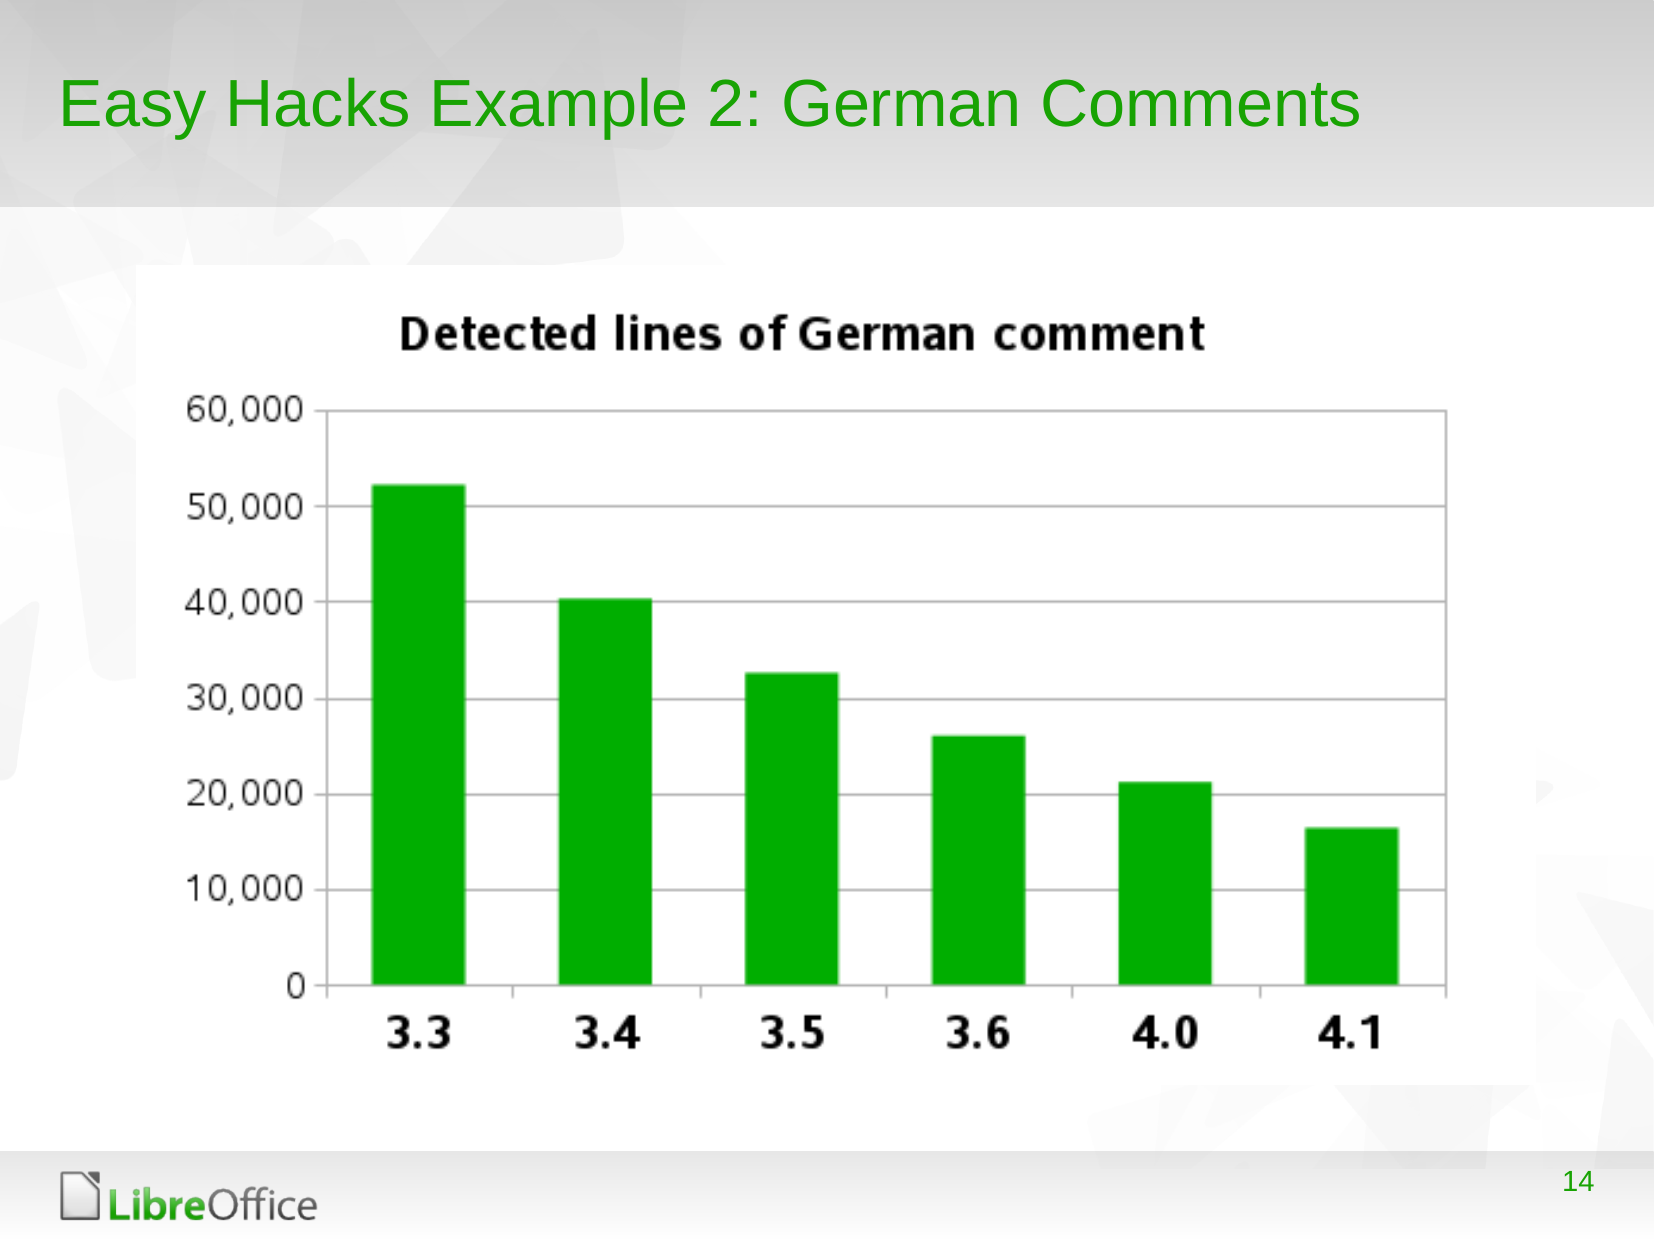

# Easy Hacks Example 2: German Comments
14